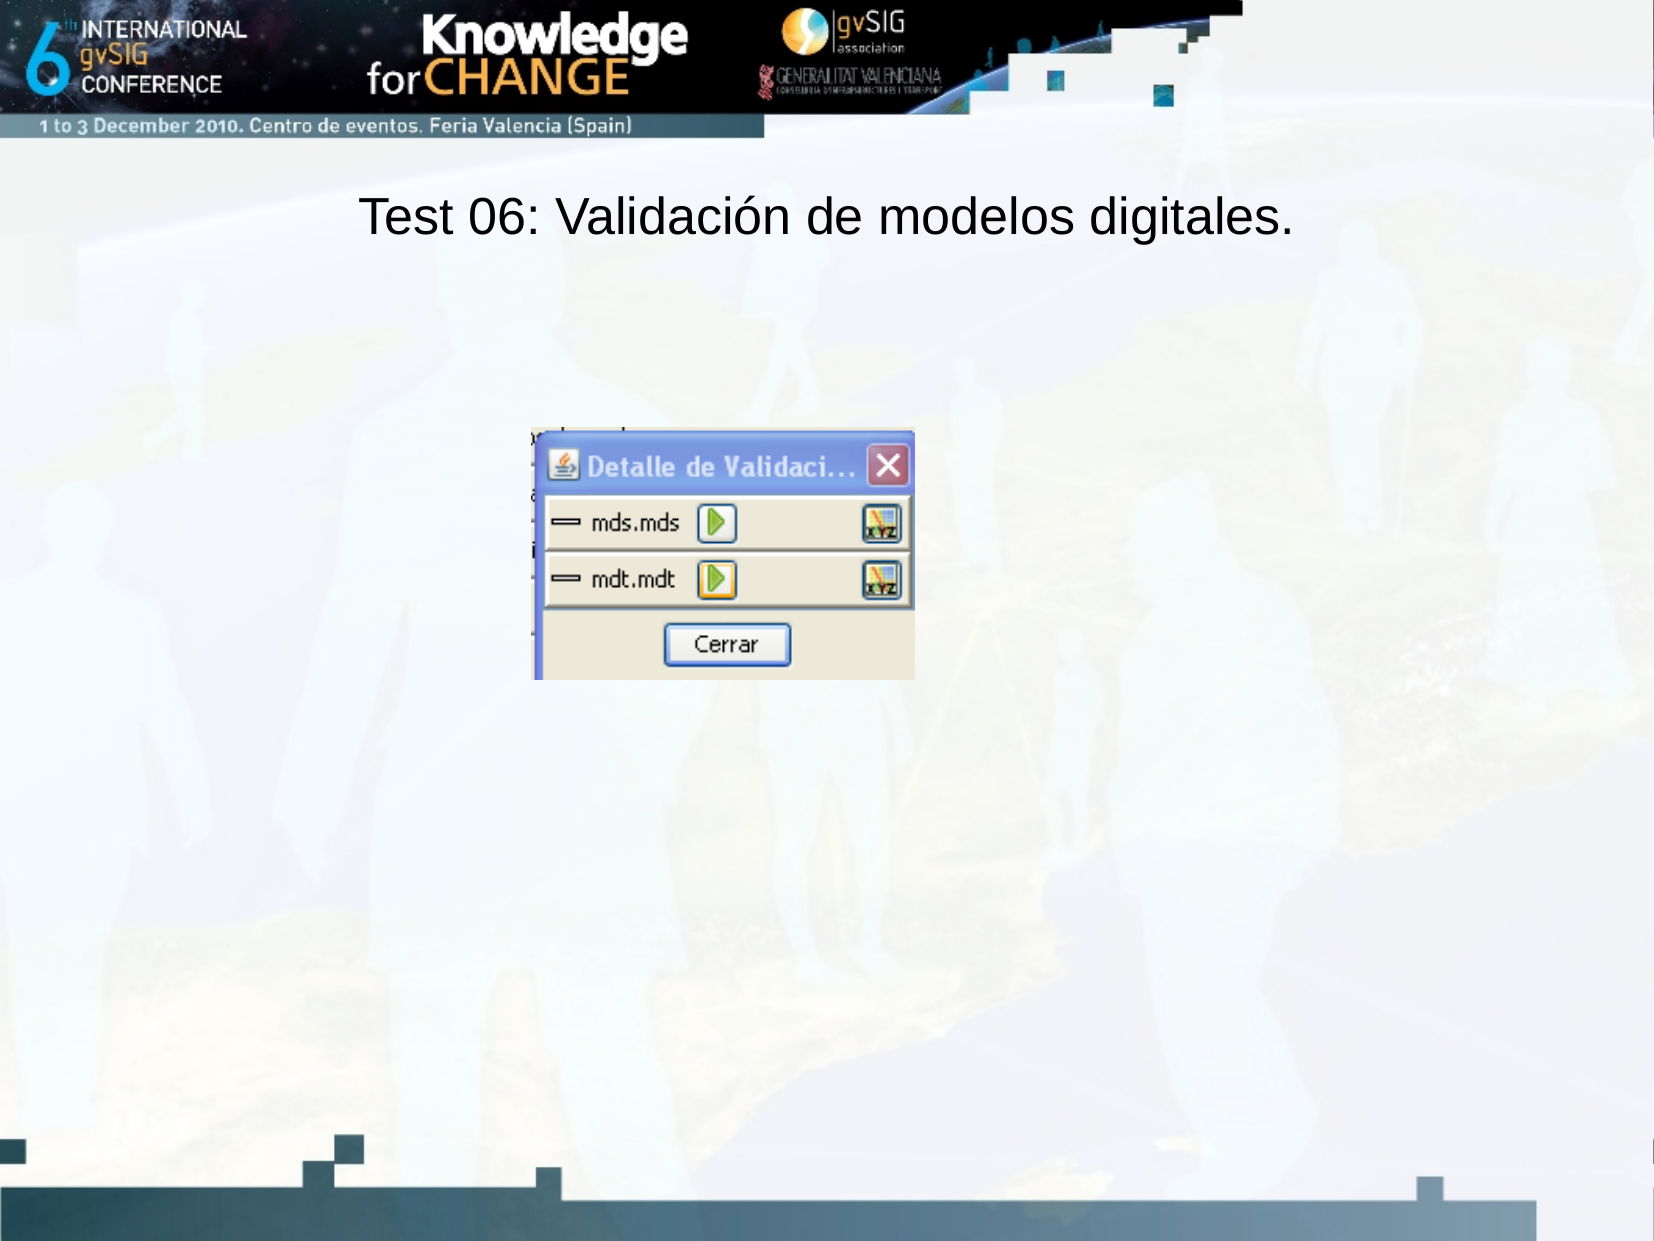

# Test 06: Validación de modelos digitales.